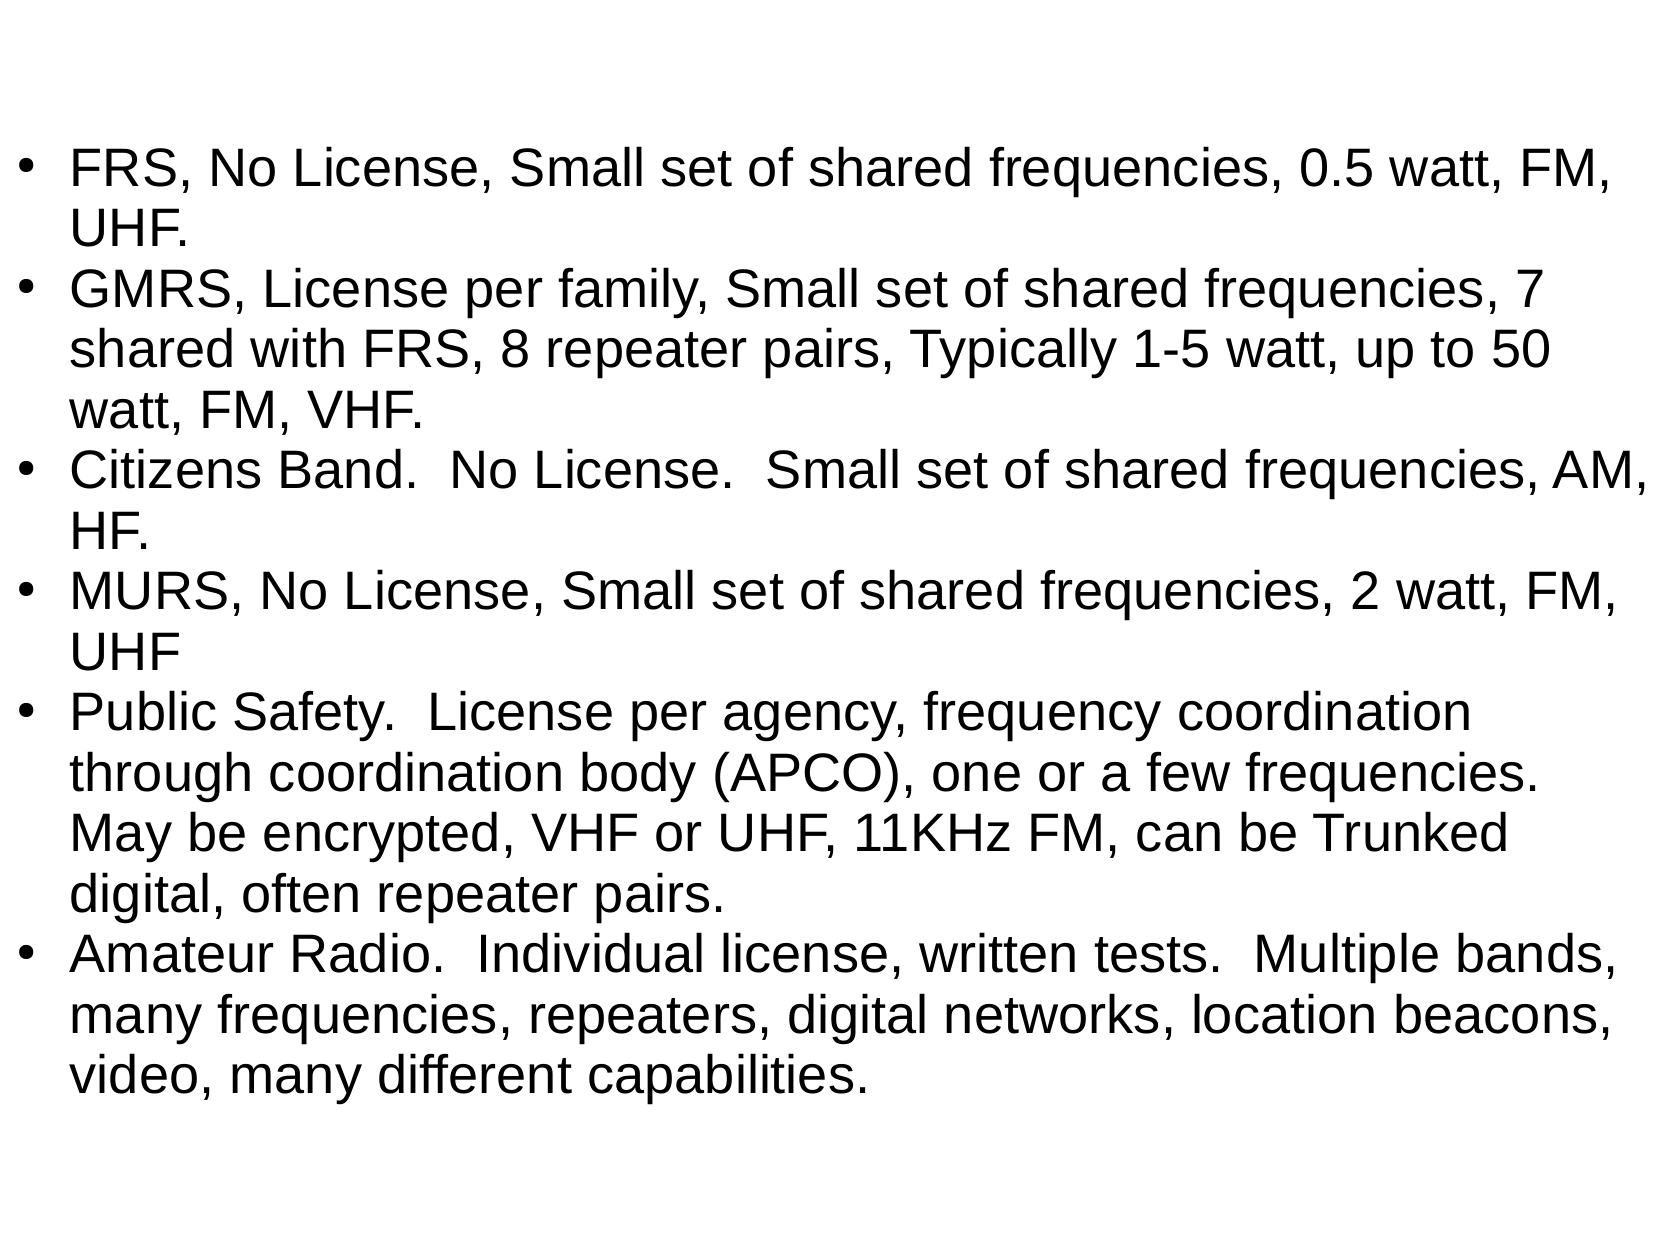

FRS, No License, Small set of shared frequencies, 0.5 watt, FM, UHF.
GMRS, License per family, Small set of shared frequencies, 7 shared with FRS, 8 repeater pairs, Typically 1-5 watt, up to 50 watt, FM, VHF.
Citizens Band. No License. Small set of shared frequencies, AM, HF.
MURS, No License, Small set of shared frequencies, 2 watt, FM, UHF
Public Safety. License per agency, frequency coordination through coordination body (APCO), one or a few frequencies. May be encrypted, VHF or UHF, 11KHz FM, can be Trunked digital, often repeater pairs.
Amateur Radio. Individual license, written tests. Multiple bands, many frequencies, repeaters, digital networks, location beacons, video, many different capabilities.